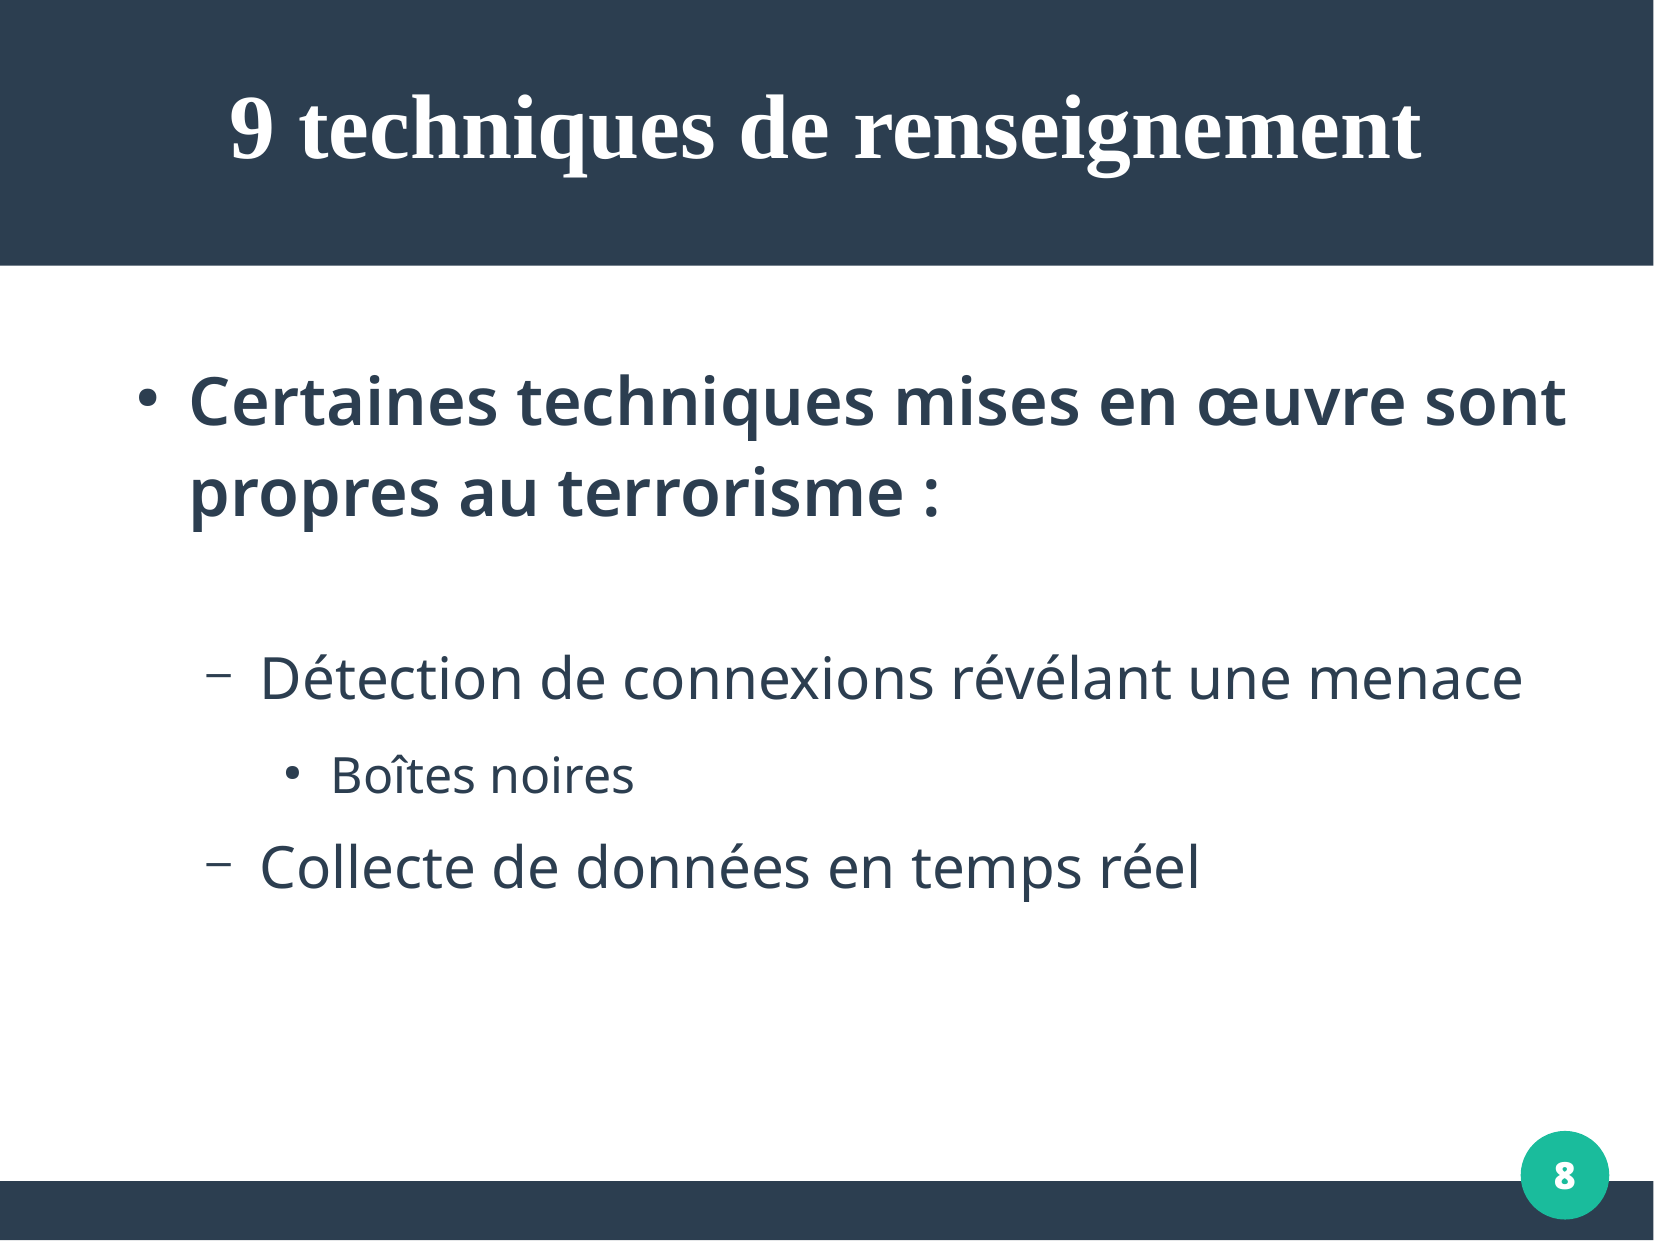

# 9 techniques de renseignement
Certaines techniques mises en œuvre sont propres au terrorisme :
Détection de connexions révélant une menace
Boîtes noires
Collecte de données en temps réel
8